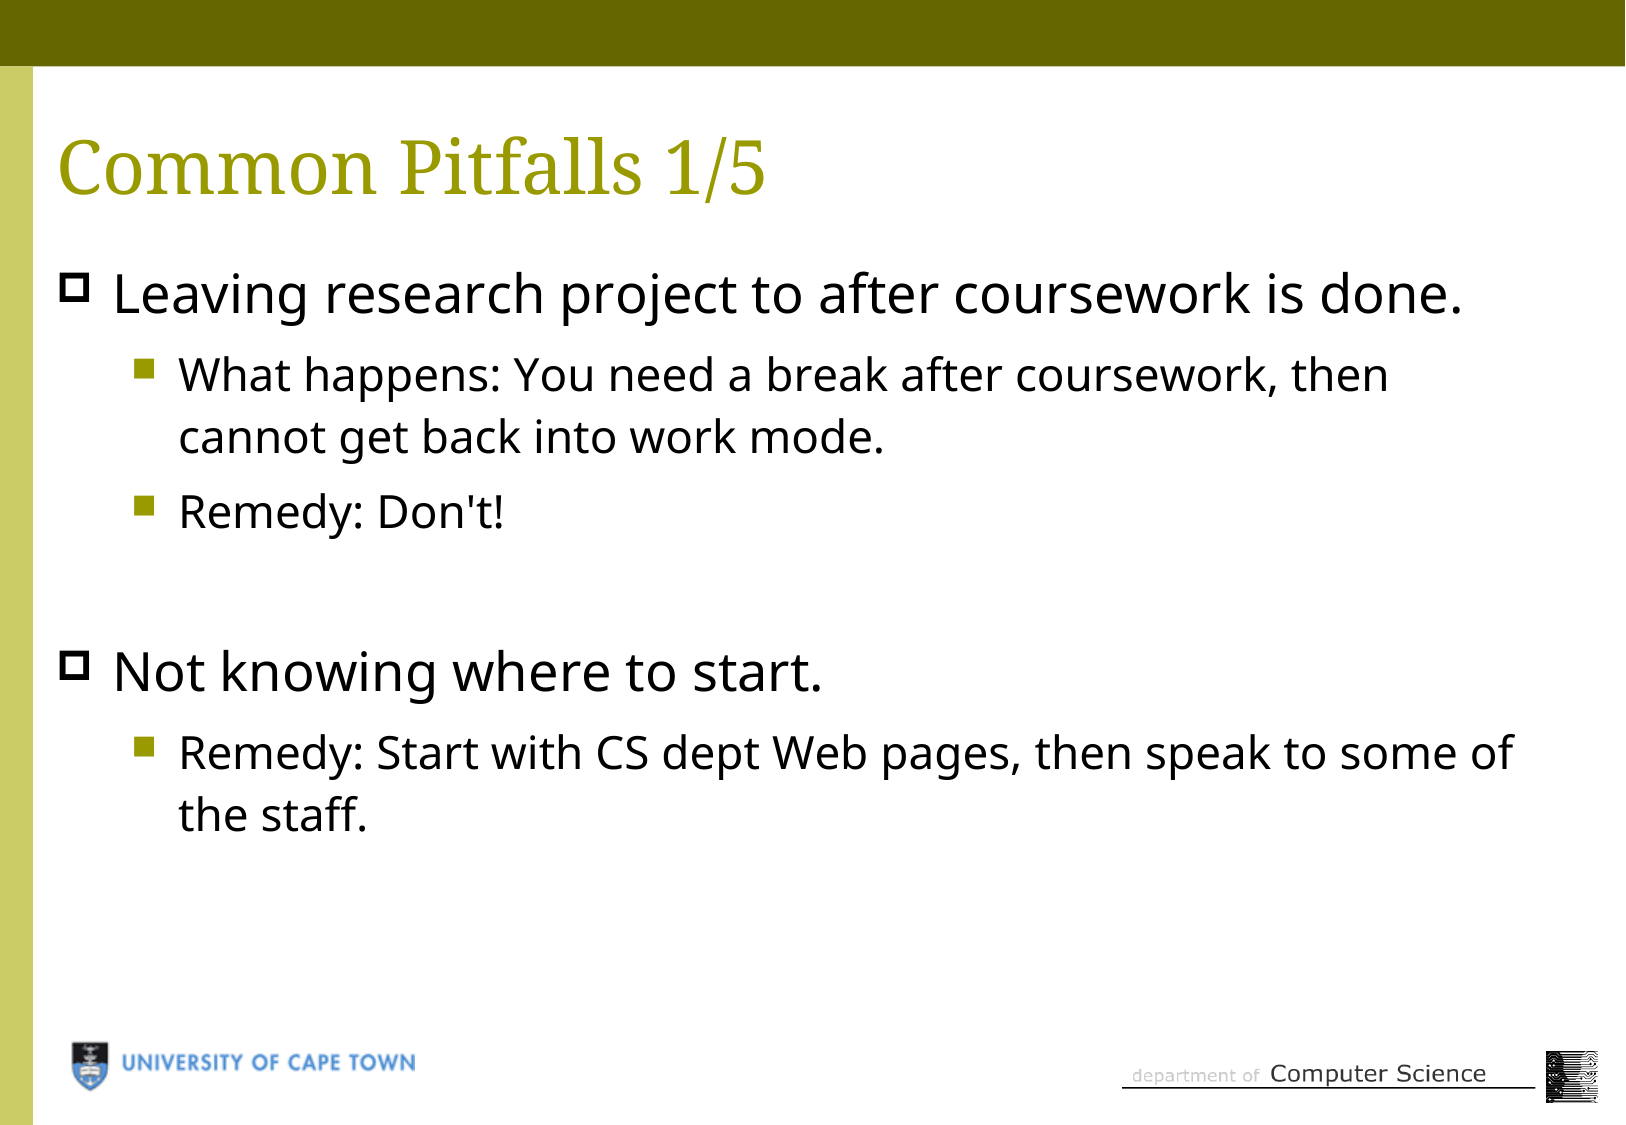

# Common Pitfalls 1/5
Leaving research project to after coursework is done.
What happens: You need a break after coursework, then cannot get back into work mode.
Remedy: Don't!
Not knowing where to start.
Remedy: Start with CS dept Web pages, then speak to some of the staff.